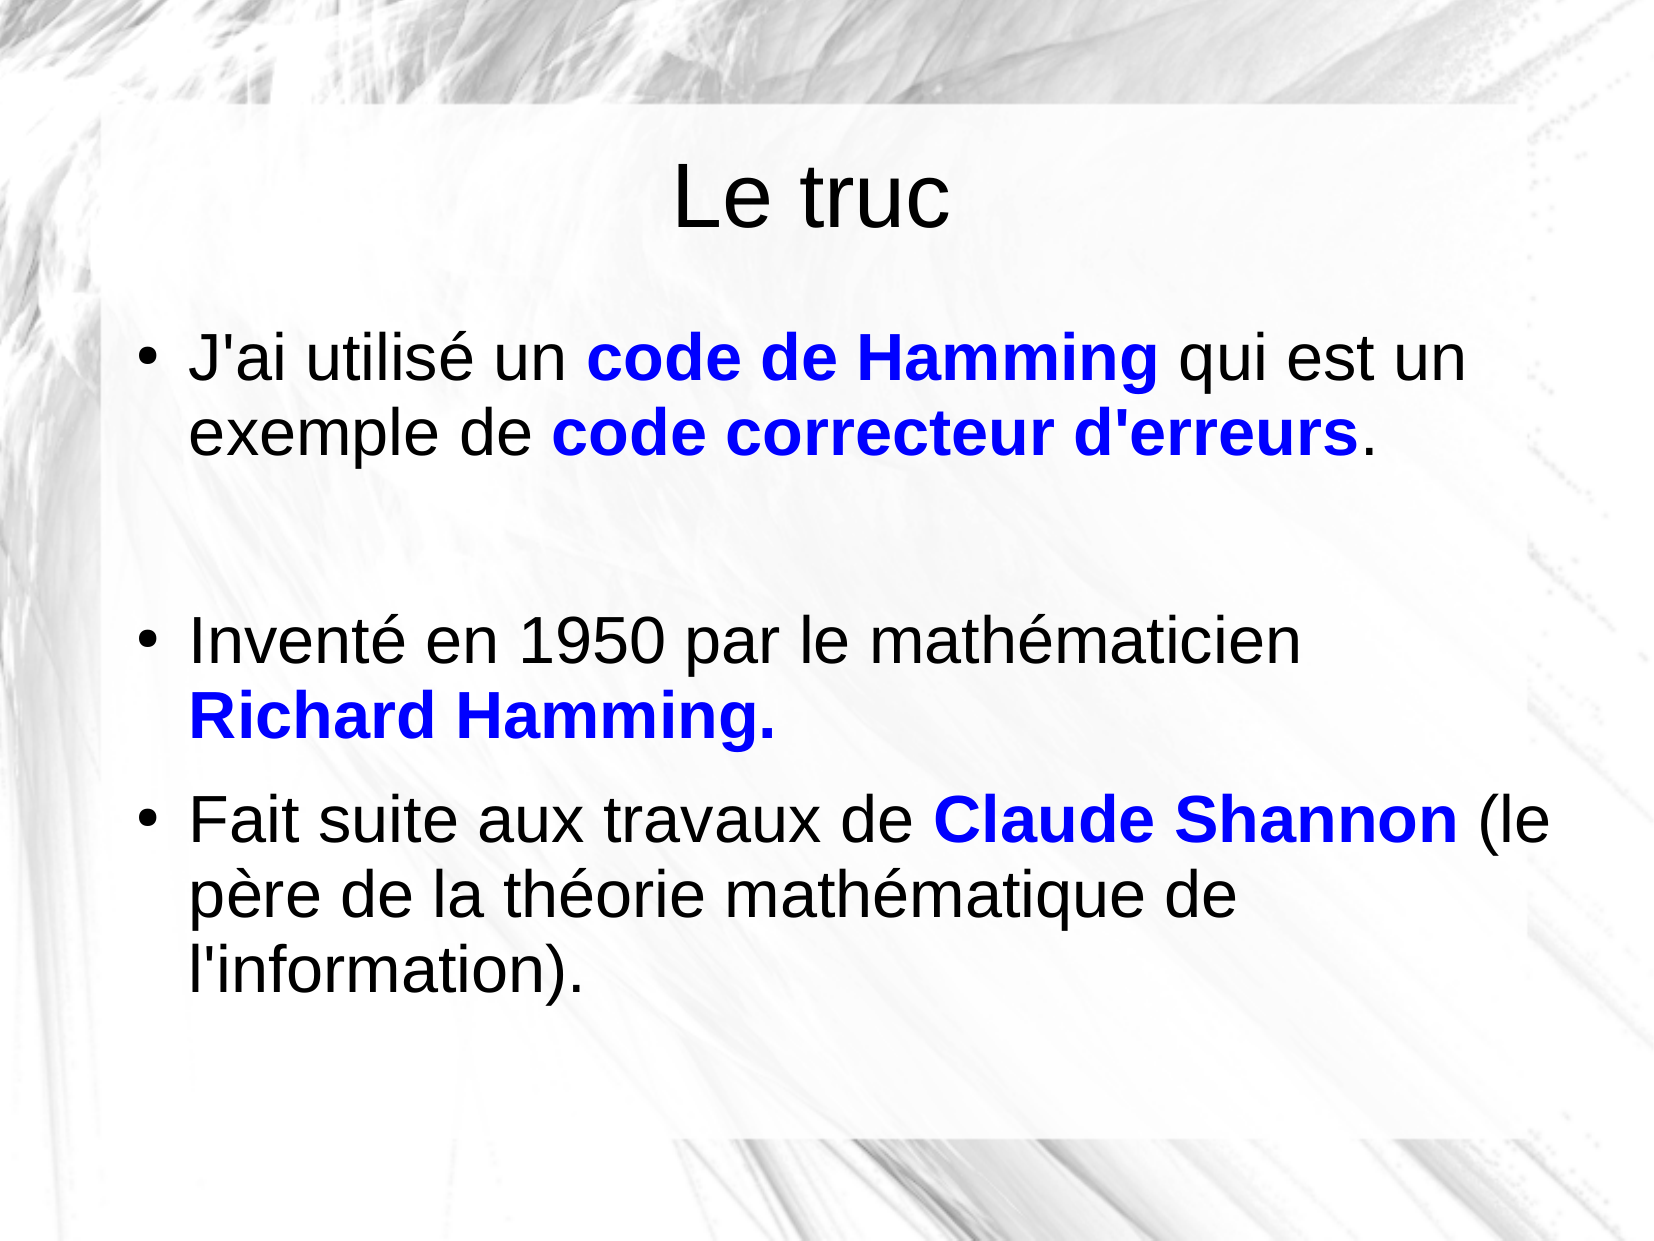

# Le truc
J'ai utilisé un code de Hamming qui est un exemple de code correcteur d'erreurs.
Inventé en 1950 par le mathématicien
Richard Hamming.
Fait suite aux travaux de Claude Shannon (le père de la théorie mathématique de l'information).